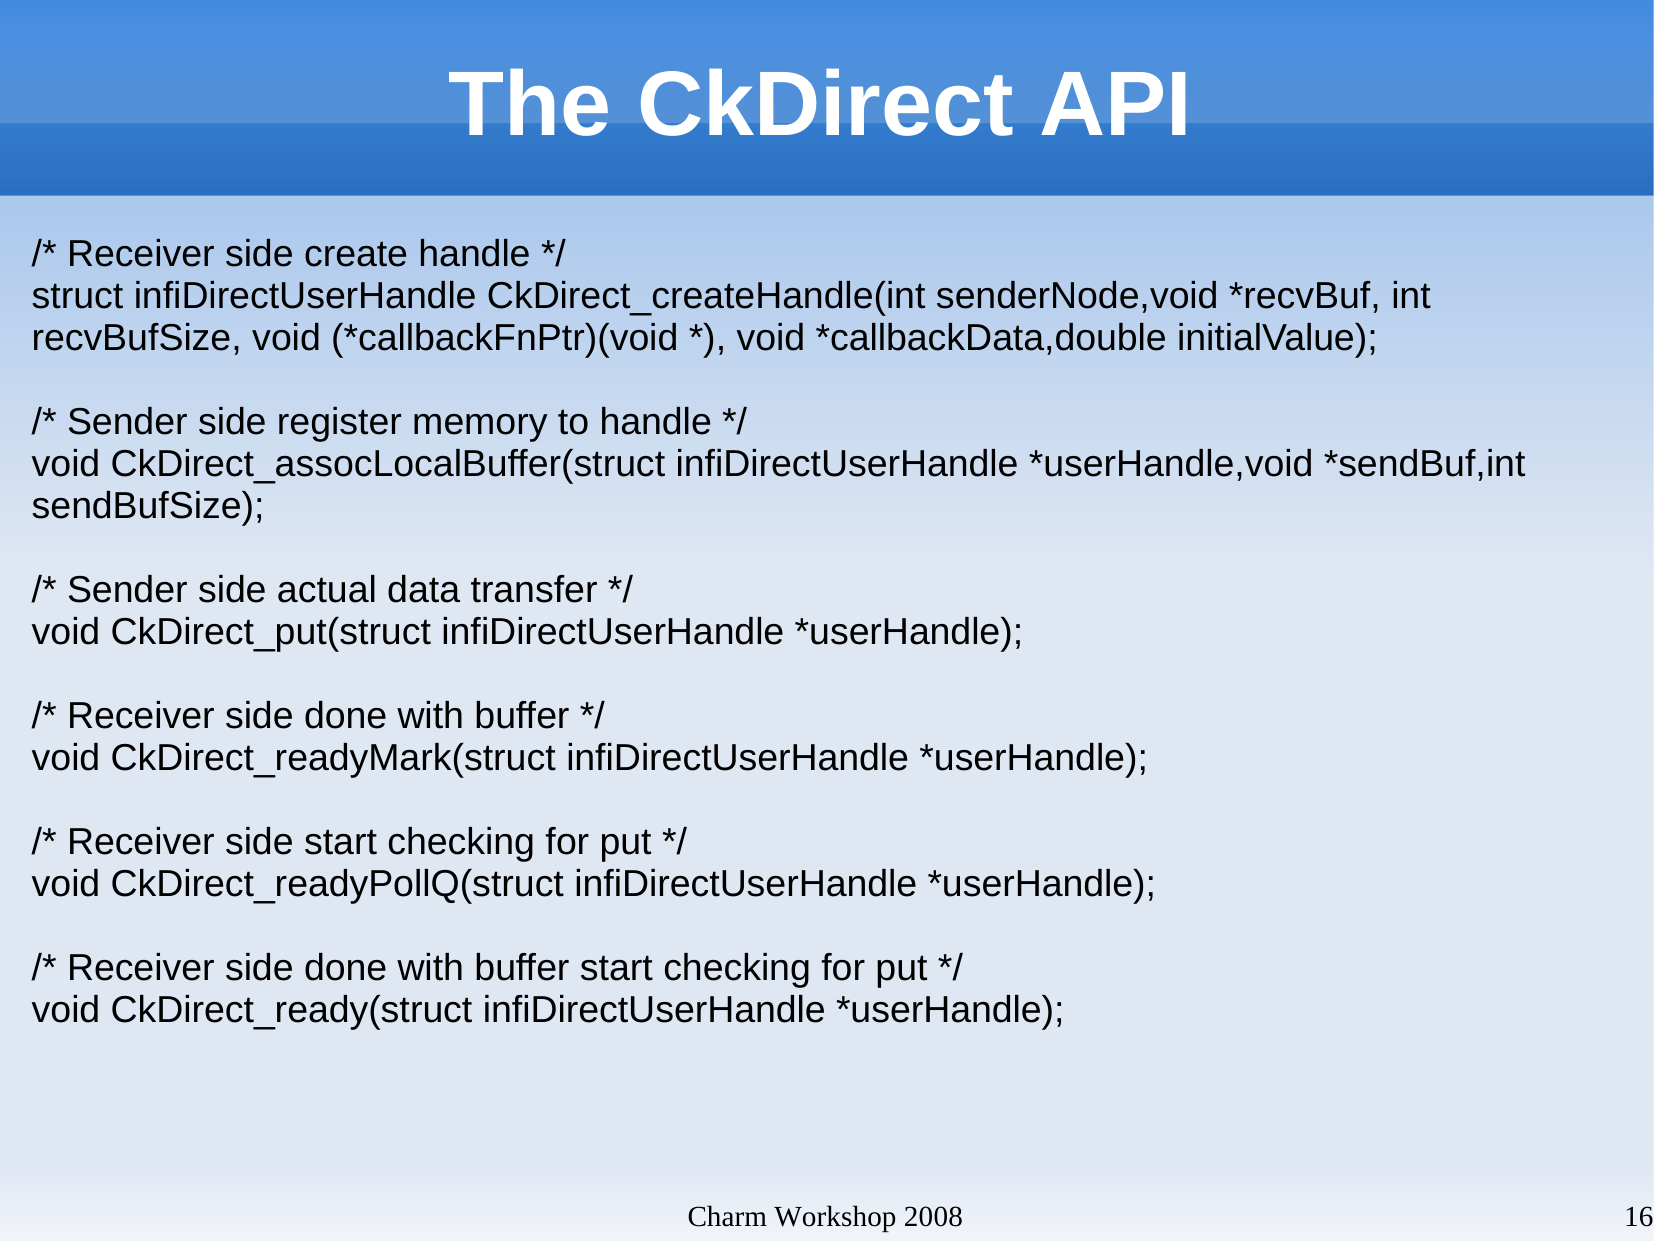

# The CkDirect API
/* Receiver side create handle */
struct infiDirectUserHandle CkDirect_createHandle(int senderNode,void *recvBuf, int recvBufSize, void (*callbackFnPtr)(void *), void *callbackData,double initialValue);
/* Sender side register memory to handle */
void CkDirect_assocLocalBuffer(struct infiDirectUserHandle *userHandle,void *sendBuf,int sendBufSize);
/* Sender side actual data transfer */
void CkDirect_put(struct infiDirectUserHandle *userHandle);
/* Receiver side done with buffer */
void CkDirect_readyMark(struct infiDirectUserHandle *userHandle);
/* Receiver side start checking for put */
void CkDirect_readyPollQ(struct infiDirectUserHandle *userHandle);
/* Receiver side done with buffer start checking for put */
void CkDirect_ready(struct infiDirectUserHandle *userHandle);
Charm Workshop 2008
16